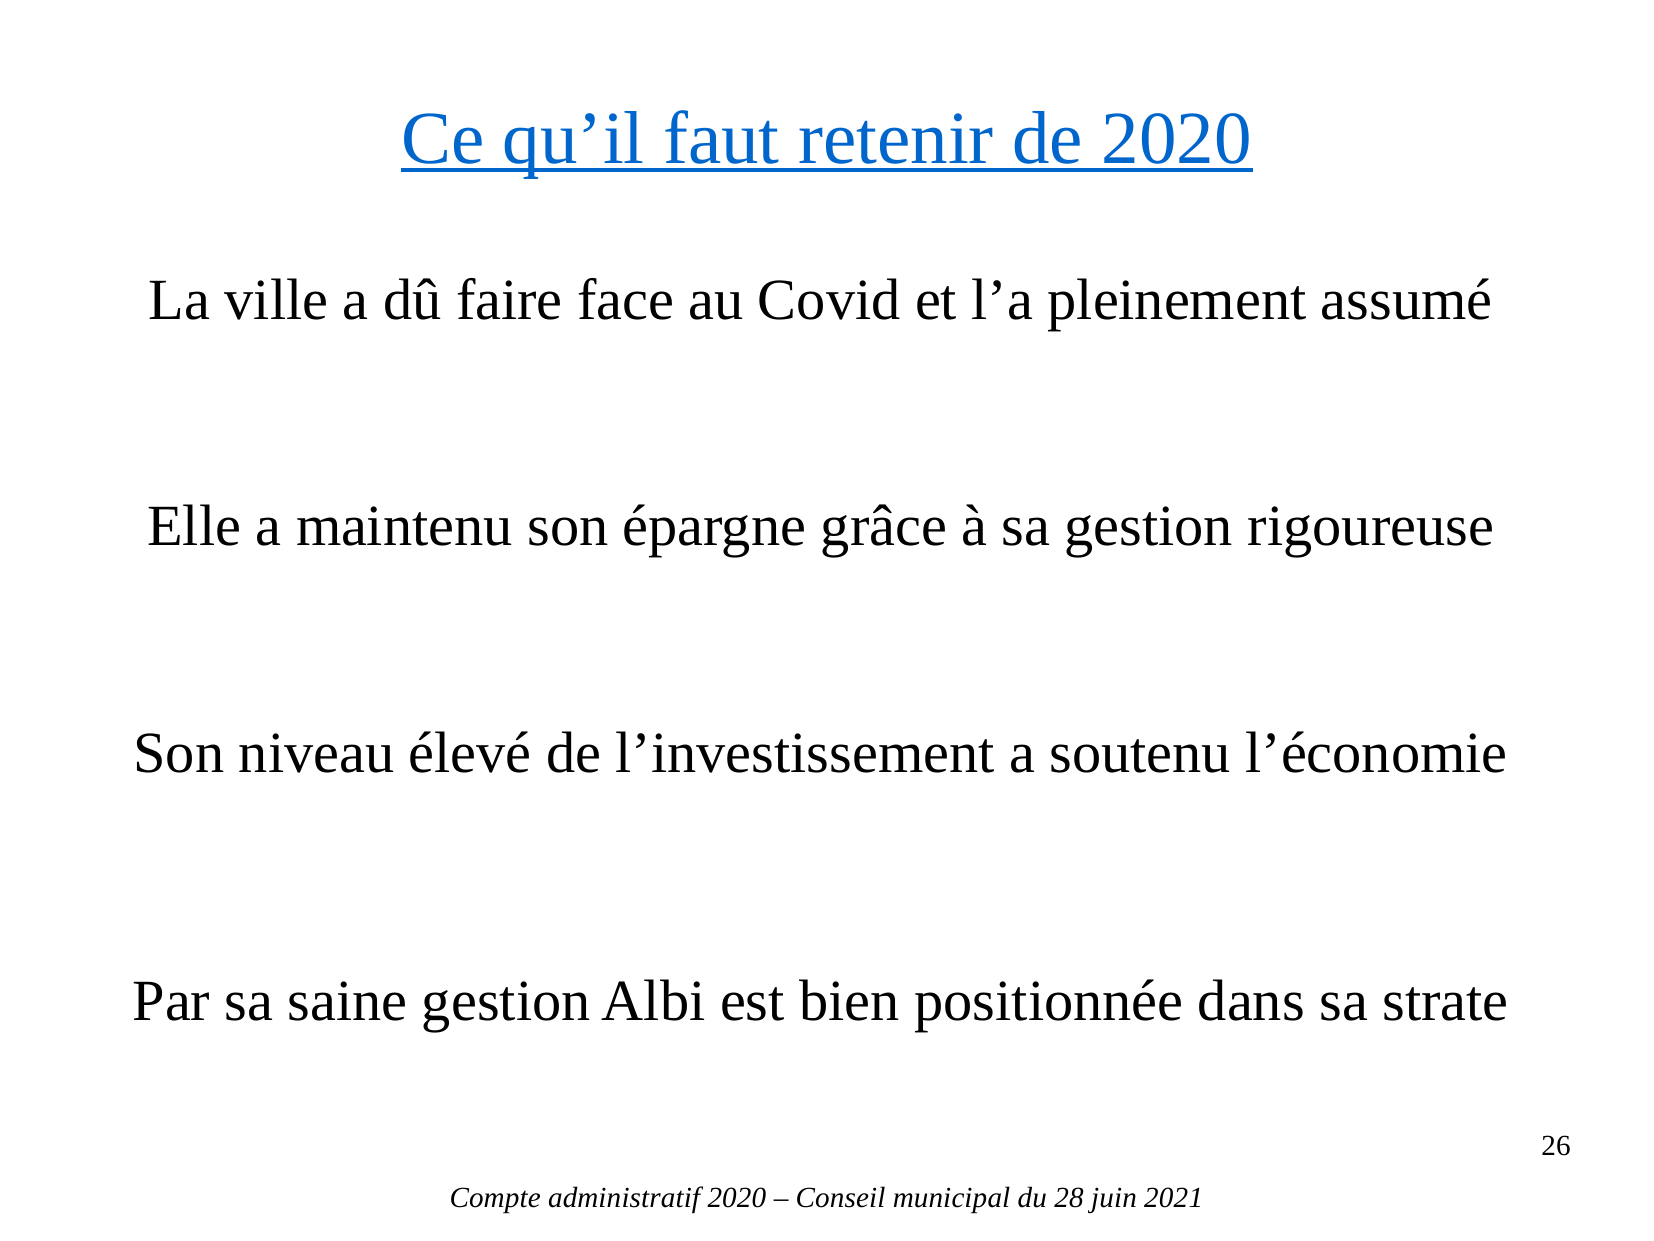

# Ce qu’il faut retenir de 2020
La ville a dû faire face au Covid et l’a pleinement assumé
Elle a maintenu son épargne grâce à sa gestion rigoureuse
Son niveau élevé de l’investissement a soutenu l’économie
Par sa saine gestion Albi est bien positionnée dans sa strate
26